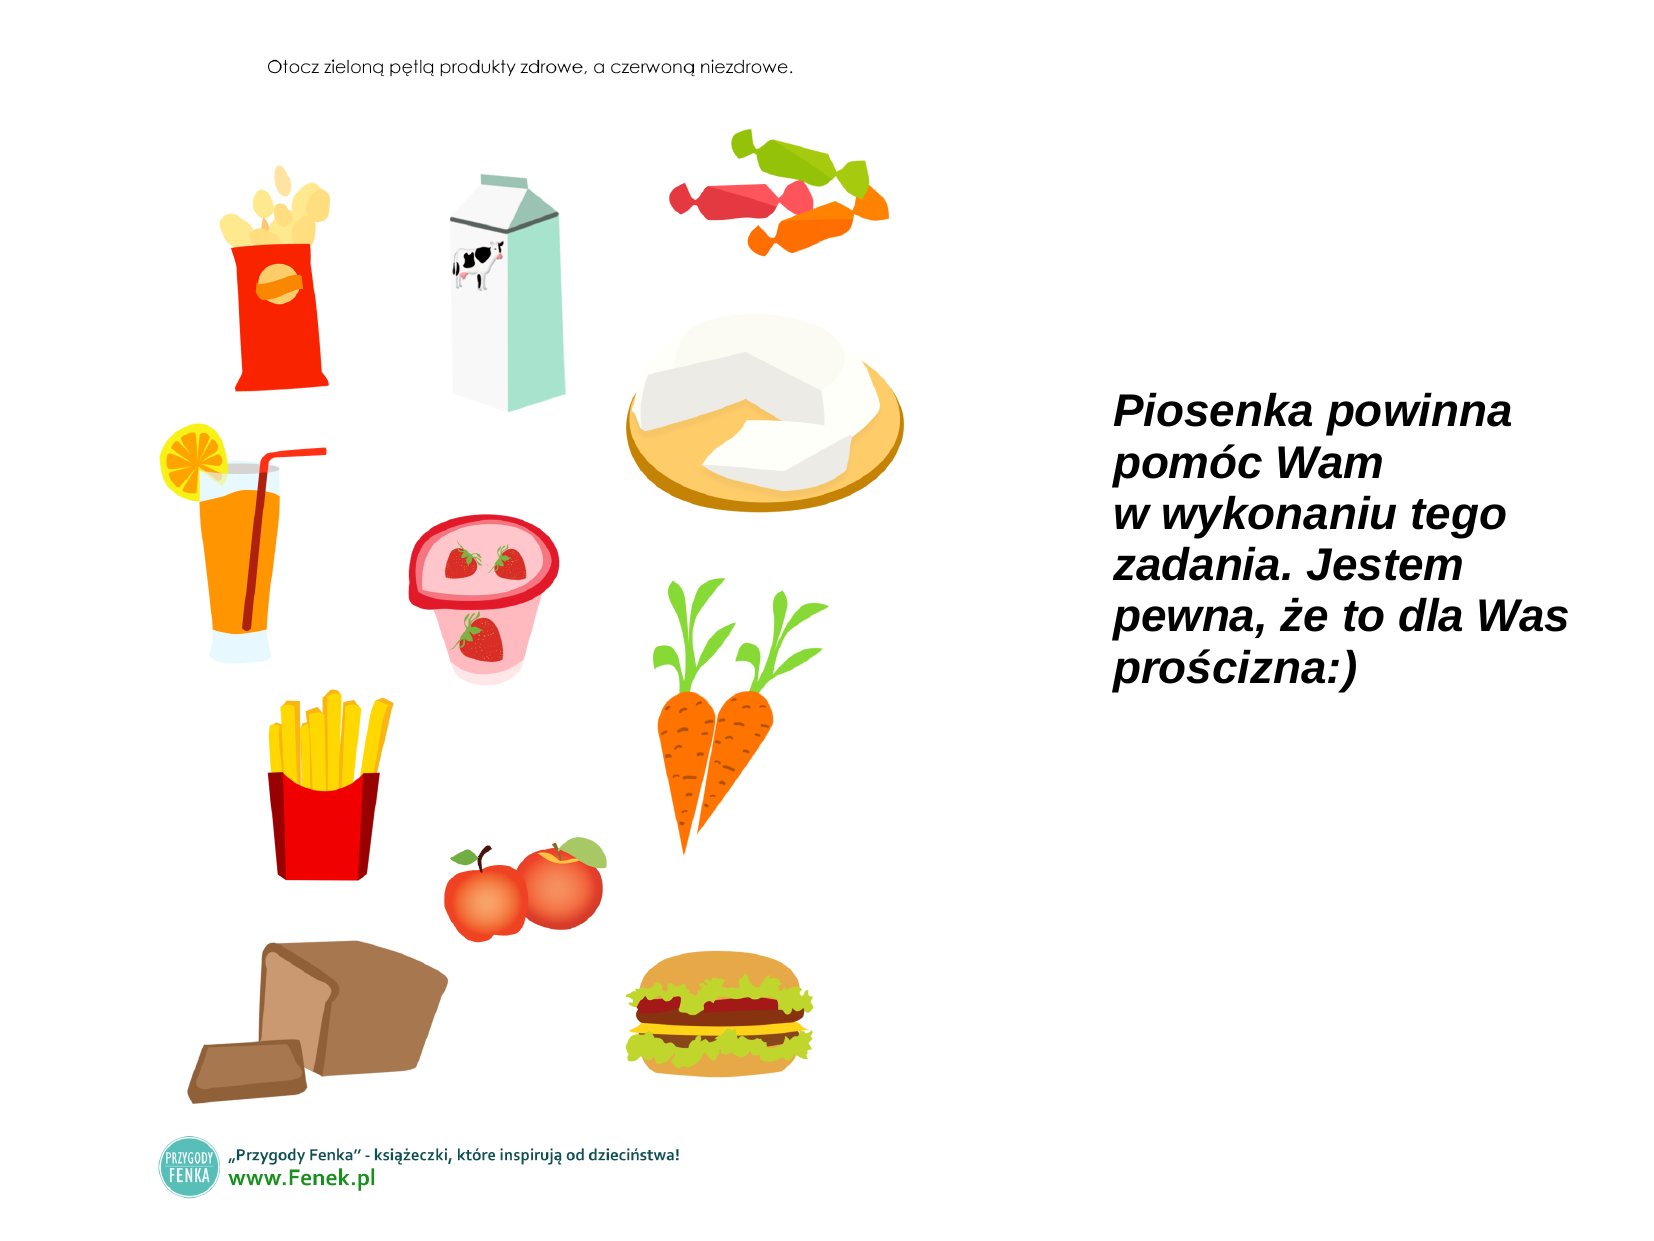

Piosenka powinna pomóc Wam
w wykonaniu tego zadania. Jestem pewna, że to dla Was prościzna:)